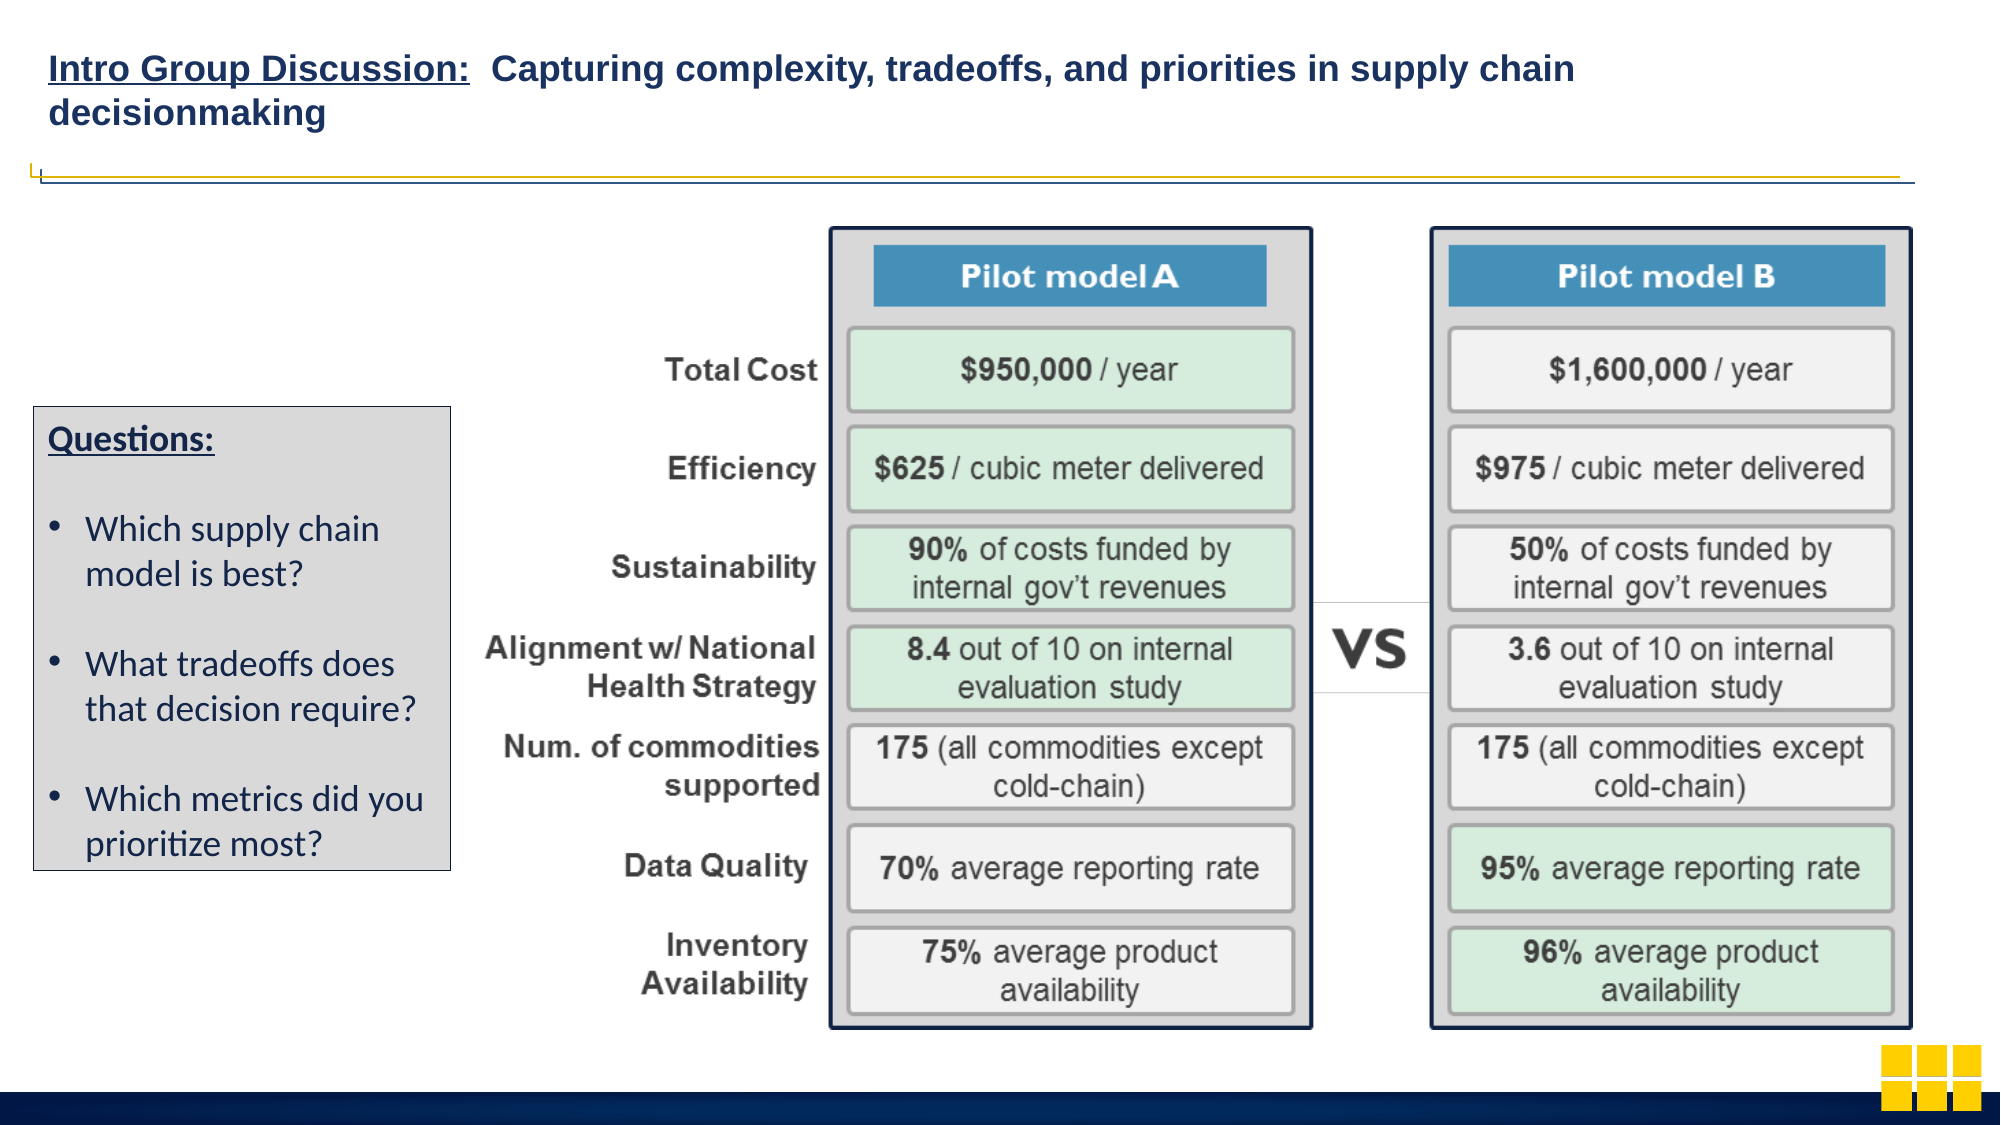

# Intro Group Discussion: Capturing complexity, tradeoffs, and priorities in supply chain decisionmaking
Questions:
Which supply chain model is best?
What tradeoffs does that decision require?
Which metrics did you prioritize most?